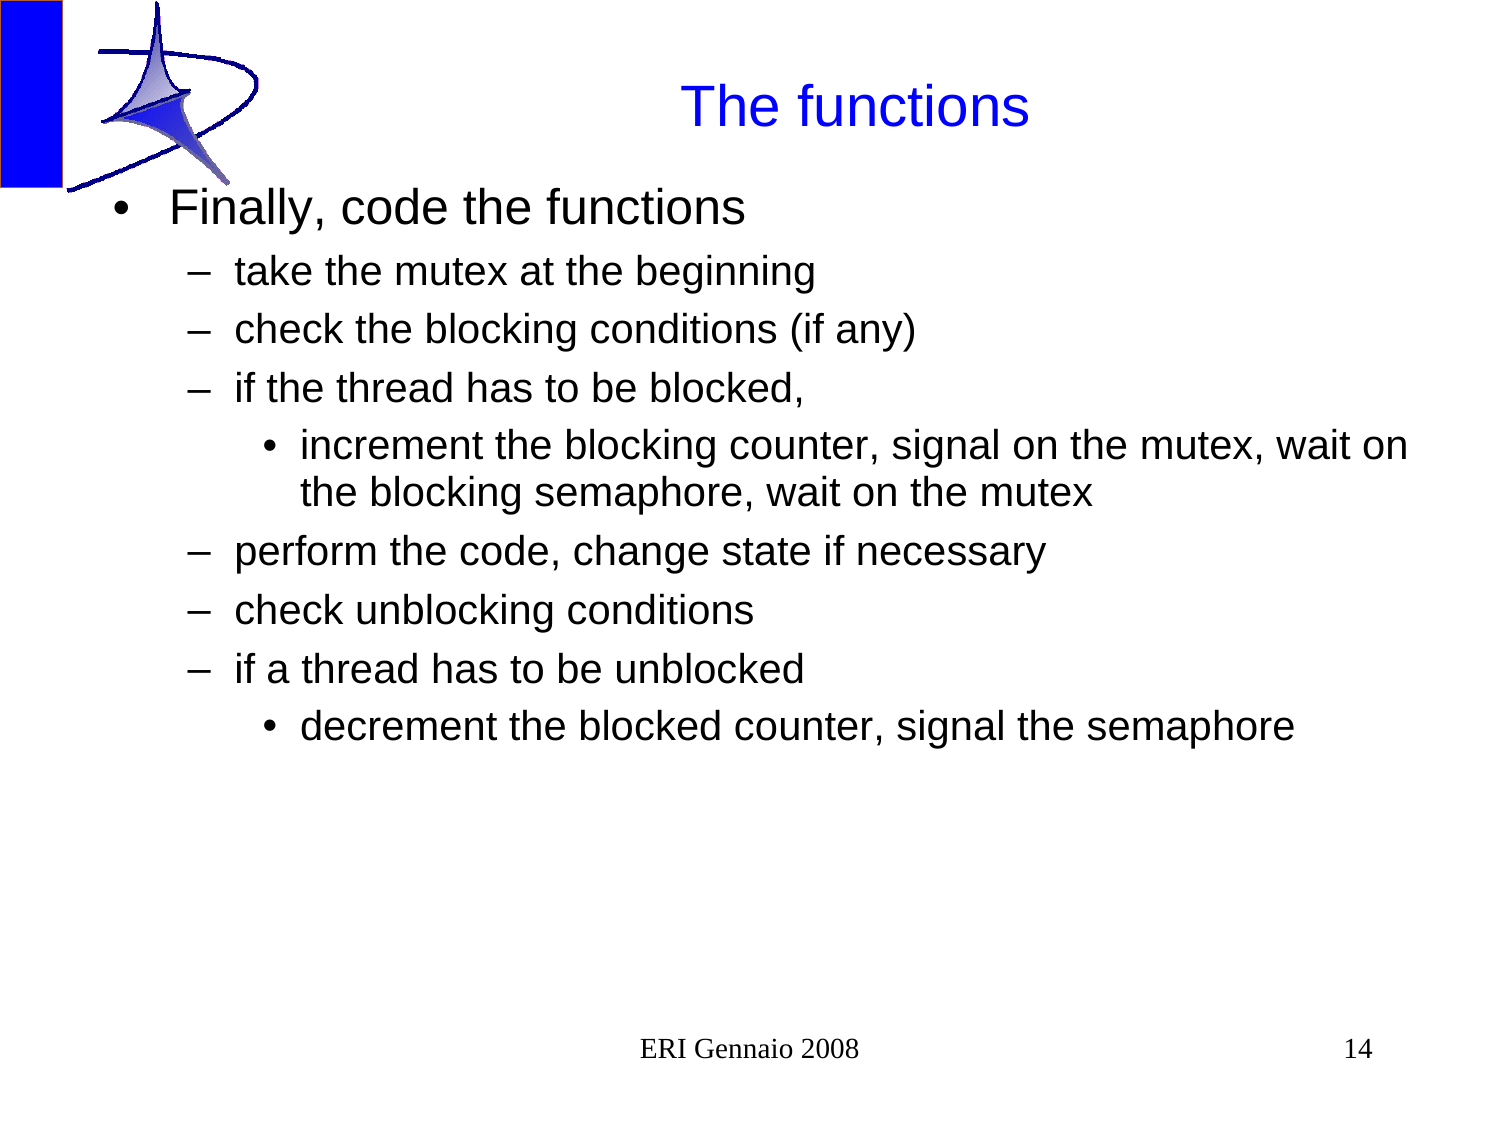

# The functions
Finally, code the functions
take the mutex at the beginning
check the blocking conditions (if any)
if the thread has to be blocked,
increment the blocking counter, signal on the mutex, wait on the blocking semaphore, wait on the mutex
perform the code, change state if necessary
check unblocking conditions
if a thread has to be unblocked
decrement the blocked counter, signal the semaphore
ERI Gennaio 2008
14